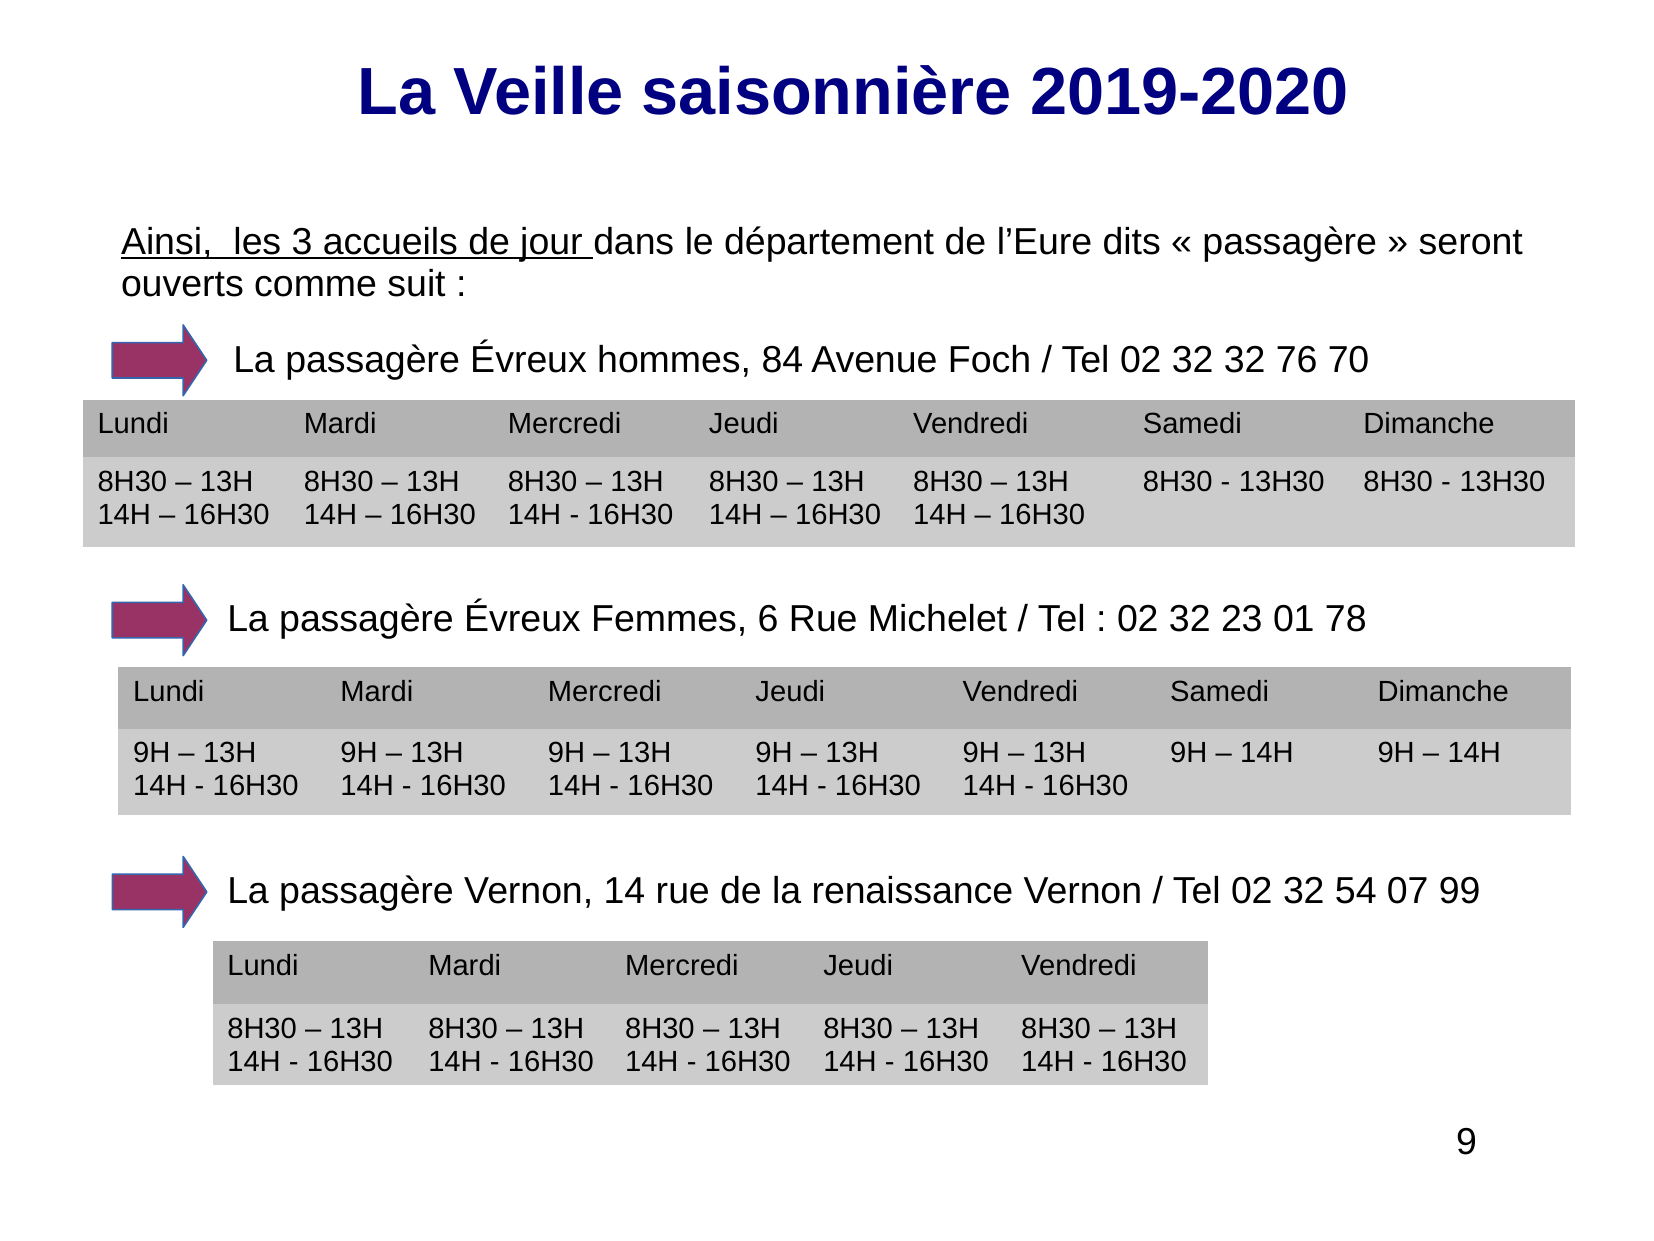

#
La Veille saisonnière 2019-2020
Ainsi, les 3 accueils de jour dans le département de l’Eure dits « passagère » seront ouverts comme suit :
La passagère Évreux hommes, 84 Avenue Foch / Tel 02 32 32 76 70
| Lundi | Mardi | Mercredi | Jeudi | Vendredi | Samedi | Dimanche |
| --- | --- | --- | --- | --- | --- | --- |
| 8H30 – 13H 14H – 16H30 | 8H30 – 13H 14H – 16H30 | 8H30 – 13H 14H - 16H30 | 8H30 – 13H 14H – 16H30 | 8H30 – 13H 14H – 16H30 | 8H30 - 13H30 | 8H30 - 13H30 |
La passagère Évreux Femmes, 6 Rue Michelet / Tel : 02 32 23 01 78
| Lundi | Mardi | Mercredi | Jeudi | Vendredi | Samedi | Dimanche |
| --- | --- | --- | --- | --- | --- | --- |
| 9H – 13H 14H - 16H30 | 9H – 13H 14H - 16H30 | 9H – 13H 14H - 16H30 | 9H – 13H 14H - 16H30 | 9H – 13H 14H - 16H30 | 9H – 14H | 9H – 14H |
La passagère Vernon, 14 rue de la renaissance Vernon / Tel 02 32 54 07 99
| Lundi | Mardi | Mercredi | Jeudi | Vendredi |
| --- | --- | --- | --- | --- |
| 8H30 – 13H 14H - 16H30 | 8H30 – 13H 14H - 16H30 | 8H30 – 13H 14H - 16H30 | 8H30 – 13H 14H - 16H30 | 8H30 – 13H 14H - 16H30 |